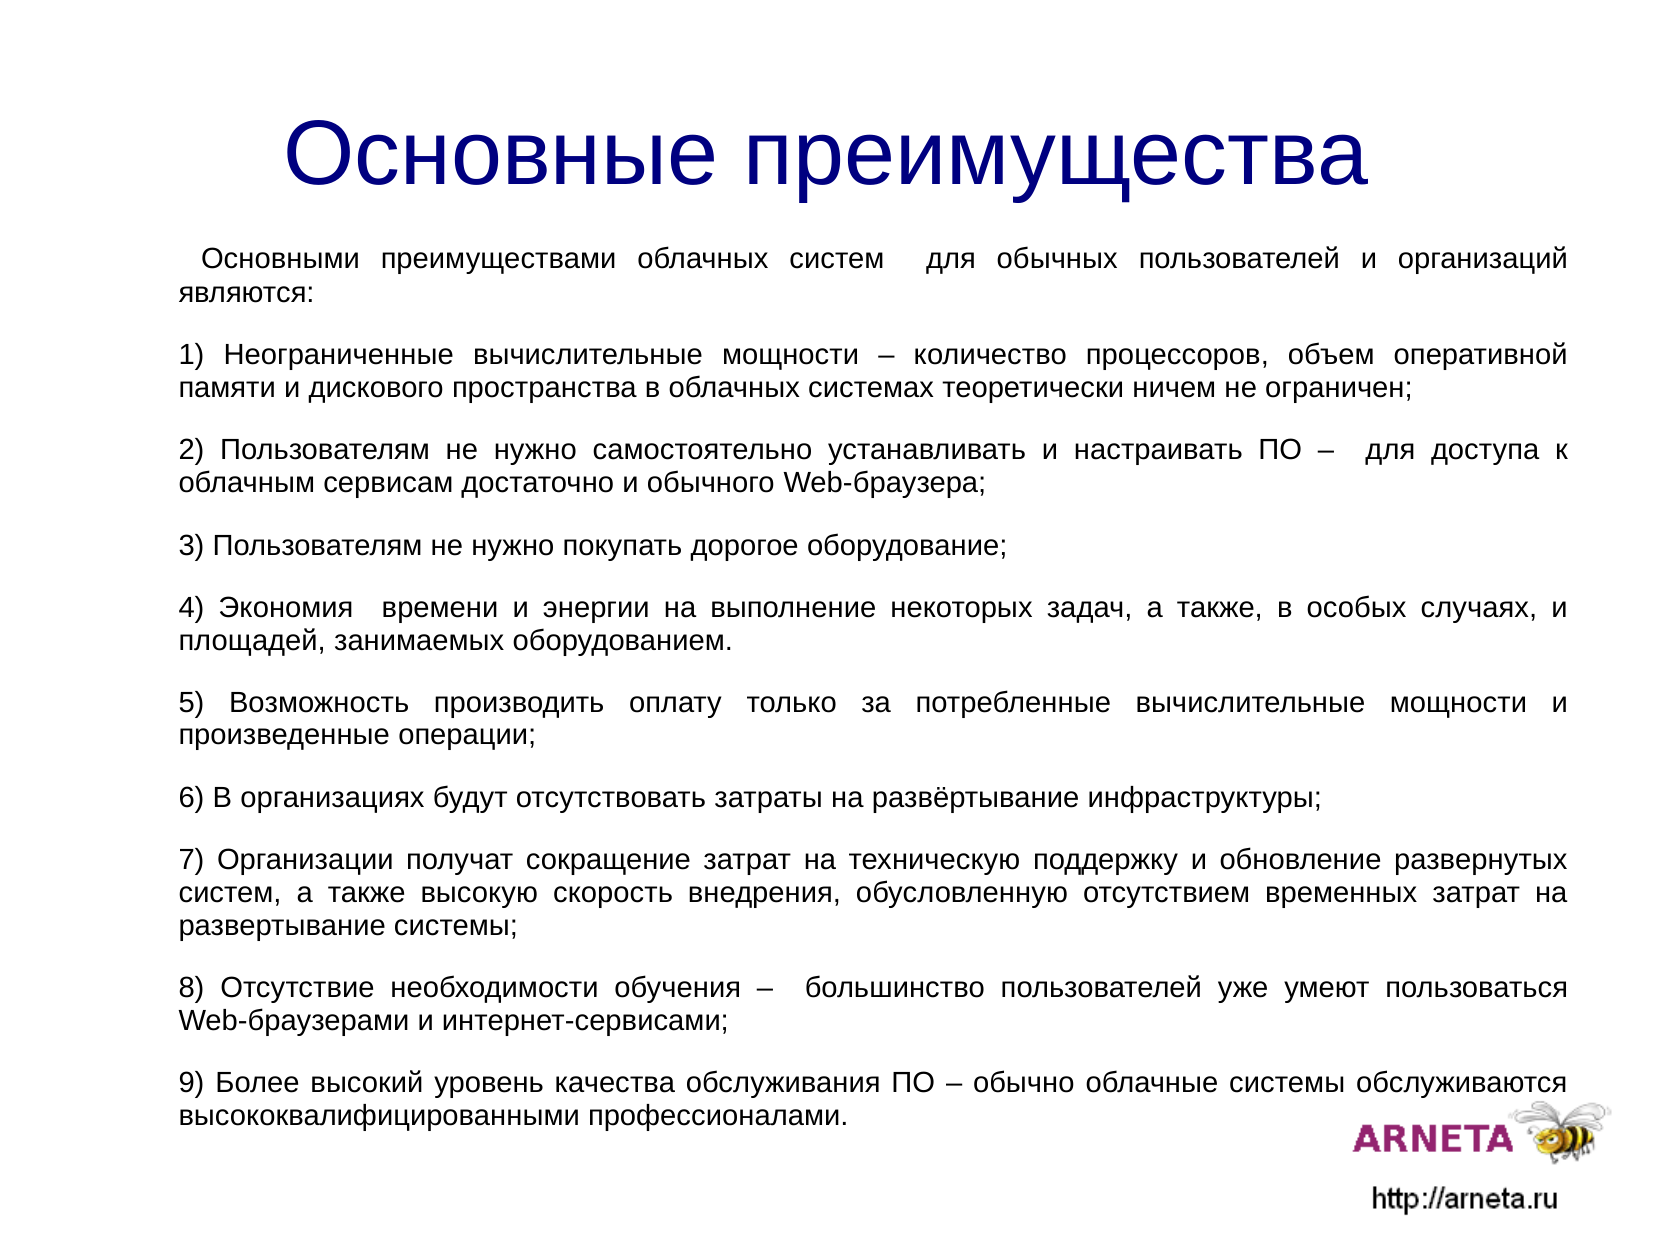

# Основные преимущества
 Основными преимуществами облачных систем для обычных пользователей и организаций являются:
1) Неограниченные вычислительные мощности – количество процессоров, объем оперативной памяти и дискового пространства в облачных системах теоретически ничем не ограничен;
2) Пользователям не нужно самостоятельно устанавливать и настраивать ПО – для доступа к облачным сервисам достаточно и обычного Web-браузера;
3) Пользователям не нужно покупать дорогое оборудование;
4) Экономия времени и энергии на выполнение некоторых задач, а также, в особых случаях, и площадей, занимаемых оборудованием.
5) Возможность производить оплату только за потребленные вычислительные мощности и произведенные операции;
6) В организациях будут отсутствовать затраты на развёртывание инфраструктуры;
7) Организации получат сокращение затрат на техническую поддержку и обновление развернутых систем, а также высокую скорость внедрения, обусловленную отсутствием временных затрат на развертывание системы;
8) Отсутствие необходимости обучения – большинство пользователей уже умеют пользоваться Web-браузерами и интернет-сервисами;
9) Более высокий уровень качества обслуживания ПО – обычно облачные системы обслуживаются высококвалифицированными профессионалами.